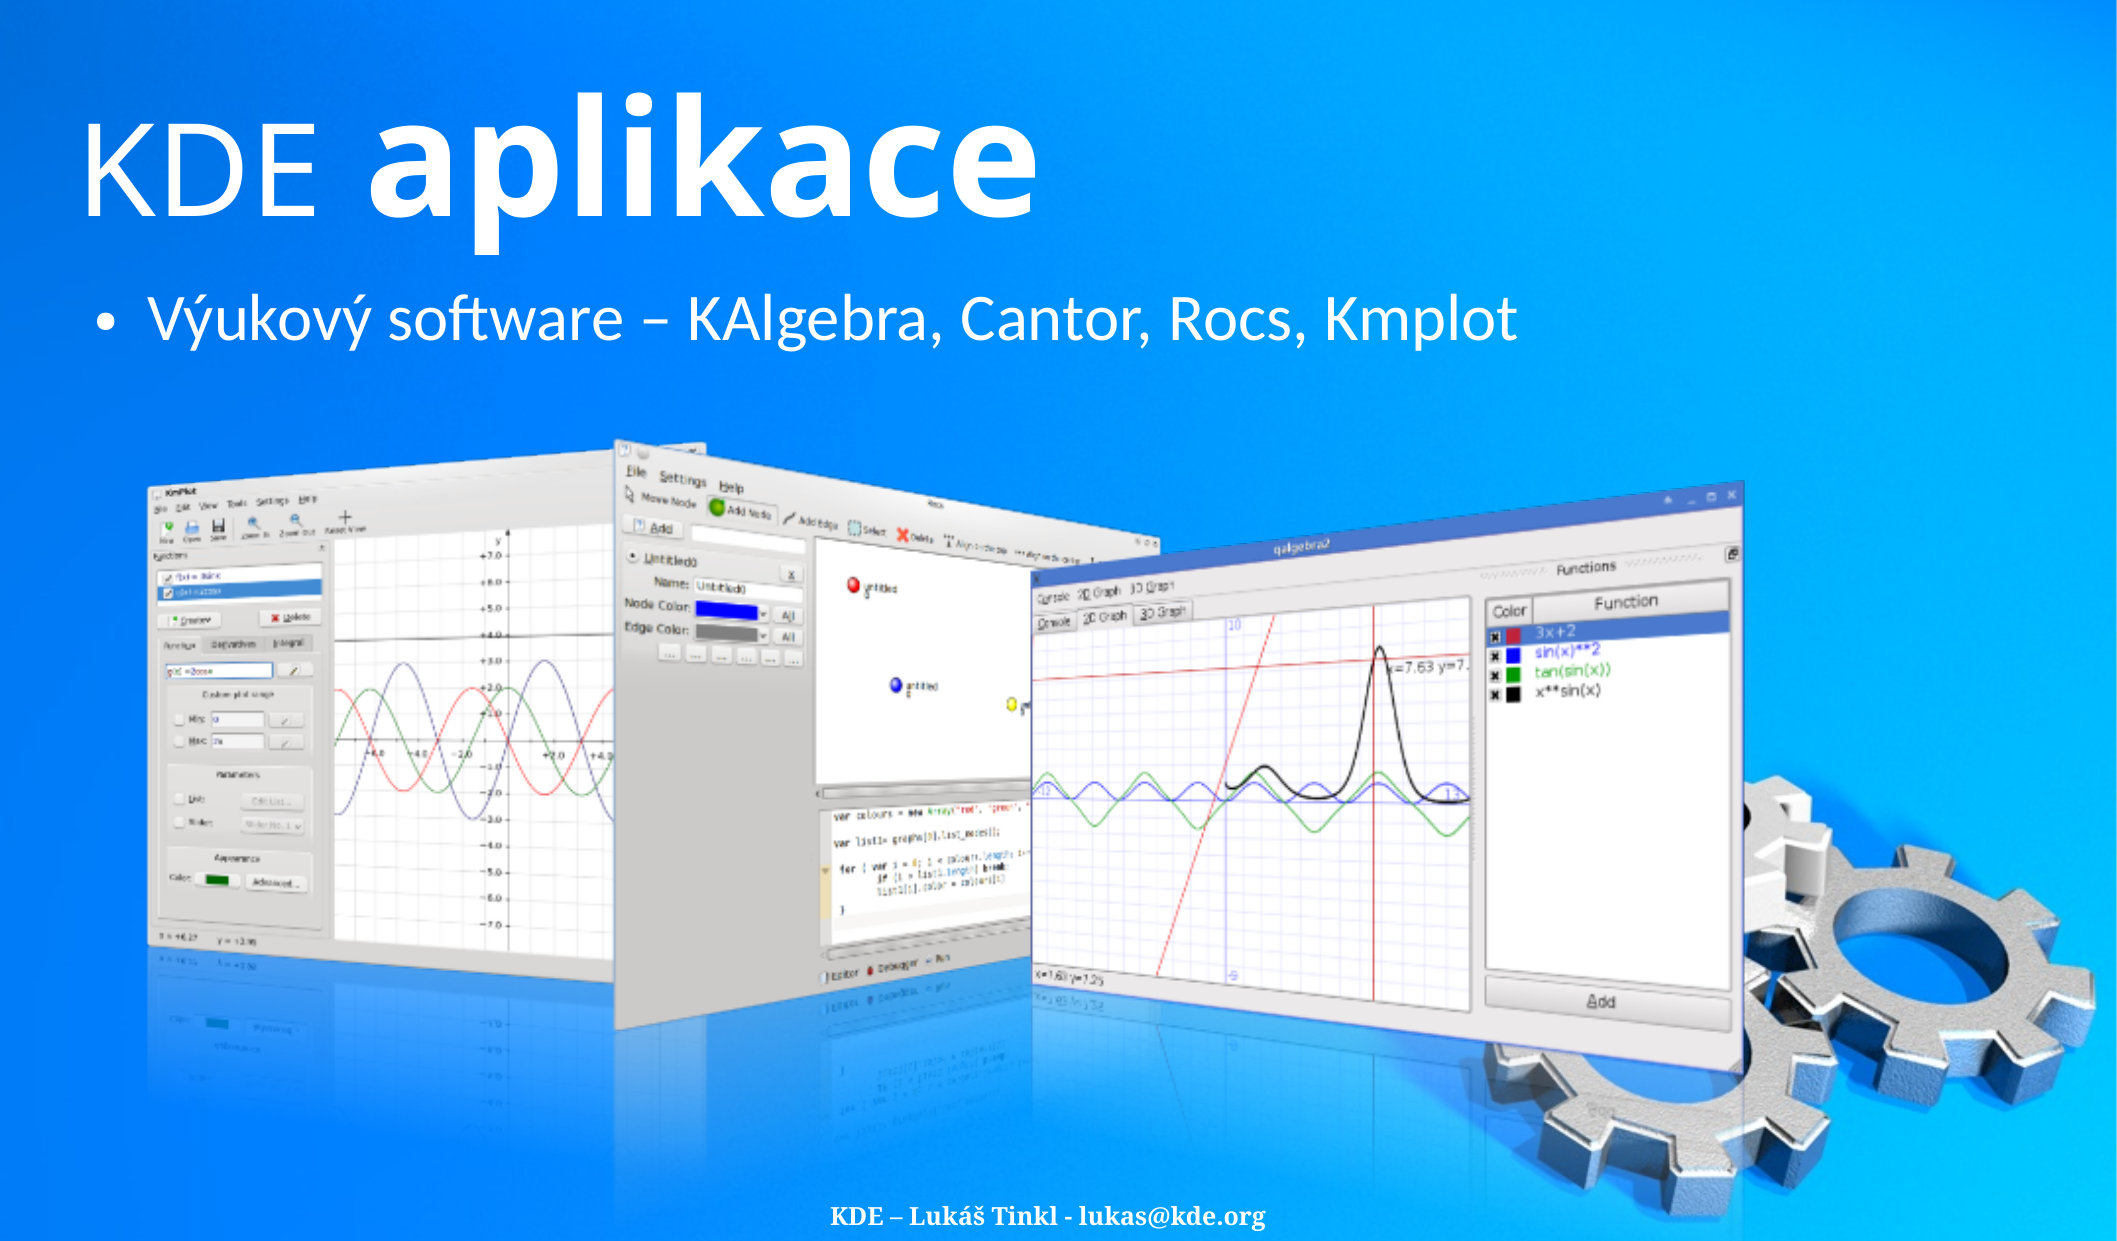

KDE aplikace
# Výukový software – KAlgebra, Cantor, Rocs, Kmplot
KDE for Beginners - Sandro S. Andrade - sandroandrade@kde.org